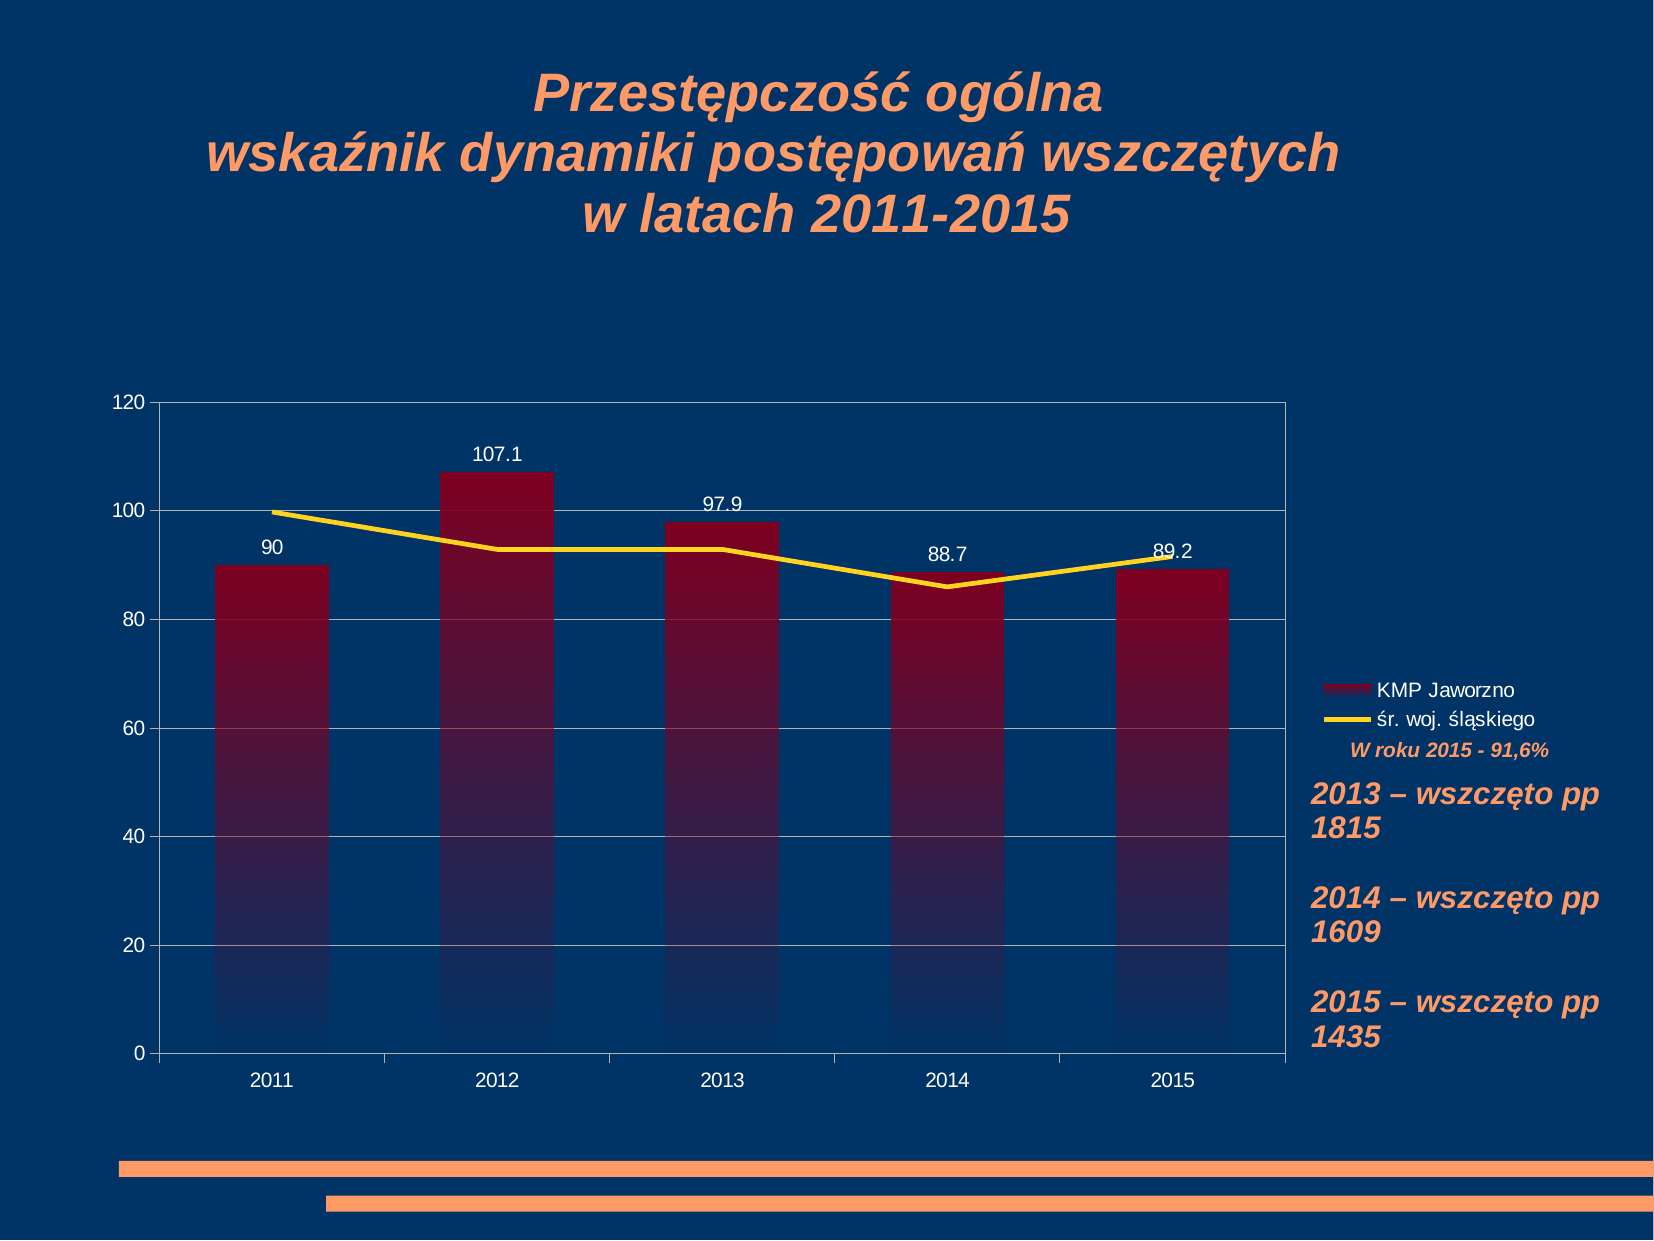

# Przestępczość ogólna wskaźnik dynamiki postępowań wszczętych w latach 2011-2015
### Chart
| Category | KMP Jaworzno | śr. woj. śląskiego |
|---|---|---|
| 2011 | 90.0 | 99.8 |
| 2012 | 107.1 | 92.9 |
| 2013 | 97.9 | 92.9 |
| 2014 | 88.7 | 86.0 |
| 2015 | 89.2 | 91.6 |W roku 2015 - 91,6%
2013 – wszczęto pp 1815
2014 – wszczęto pp 1609
2015 – wszczęto pp
1435